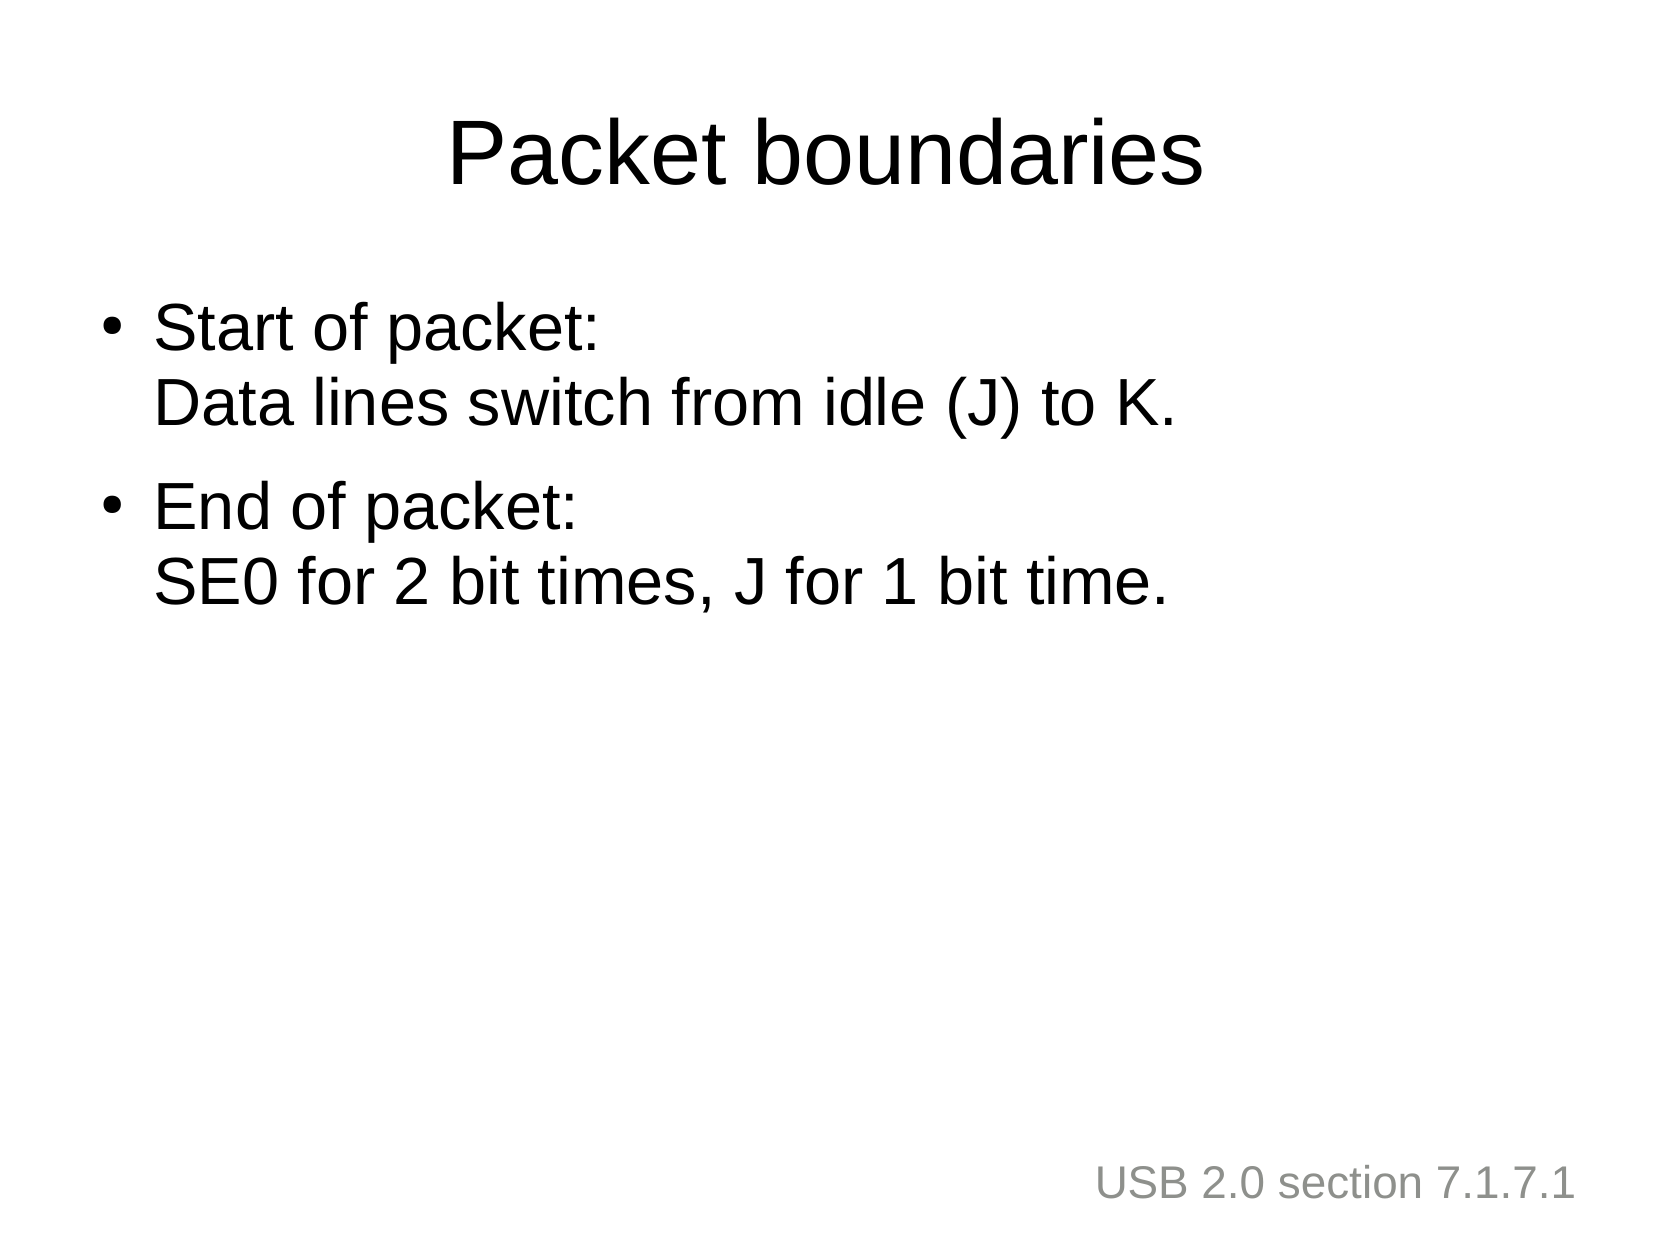

# Packet boundaries
Start of packet:
Data lines switch from idle (J) to K.
End of packet:
SE0 for 2 bit times, J for 1 bit time.
USB 2.0 section 7.1.7.1